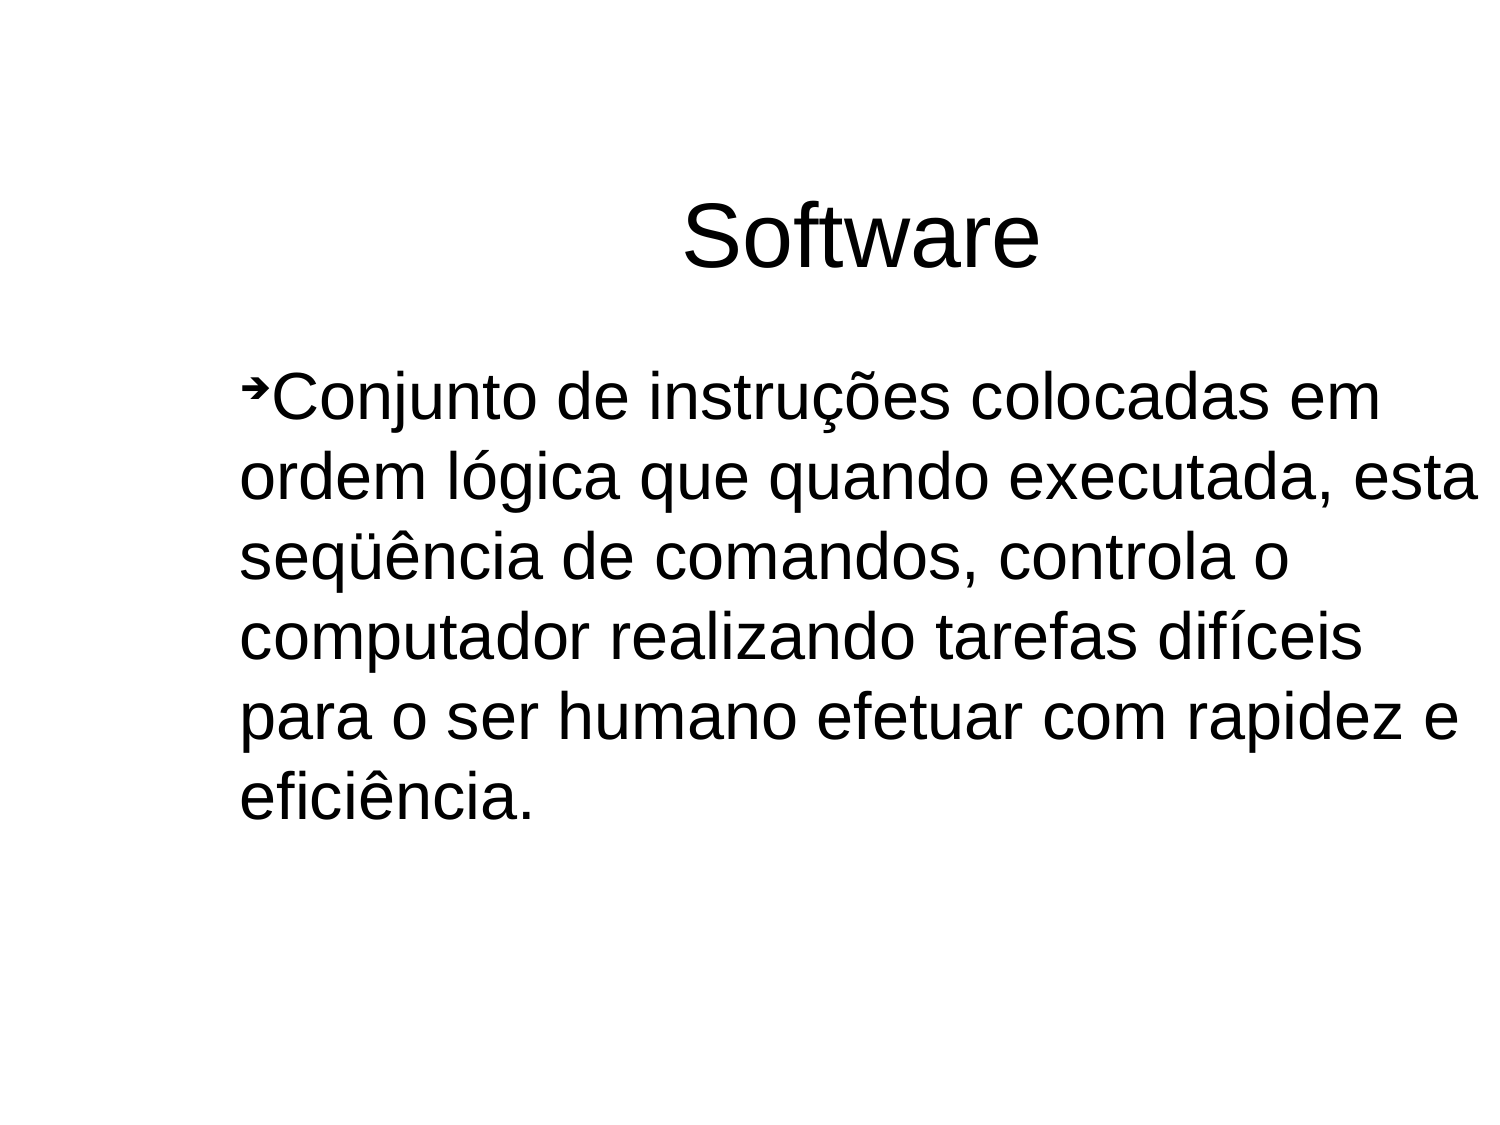

# Software
Conjunto de instruções colocadas em ordem lógica que quando executada, esta seqüência de comandos, controla o computador realizando tarefas difíceis para o ser humano efetuar com rapidez e eficiência.